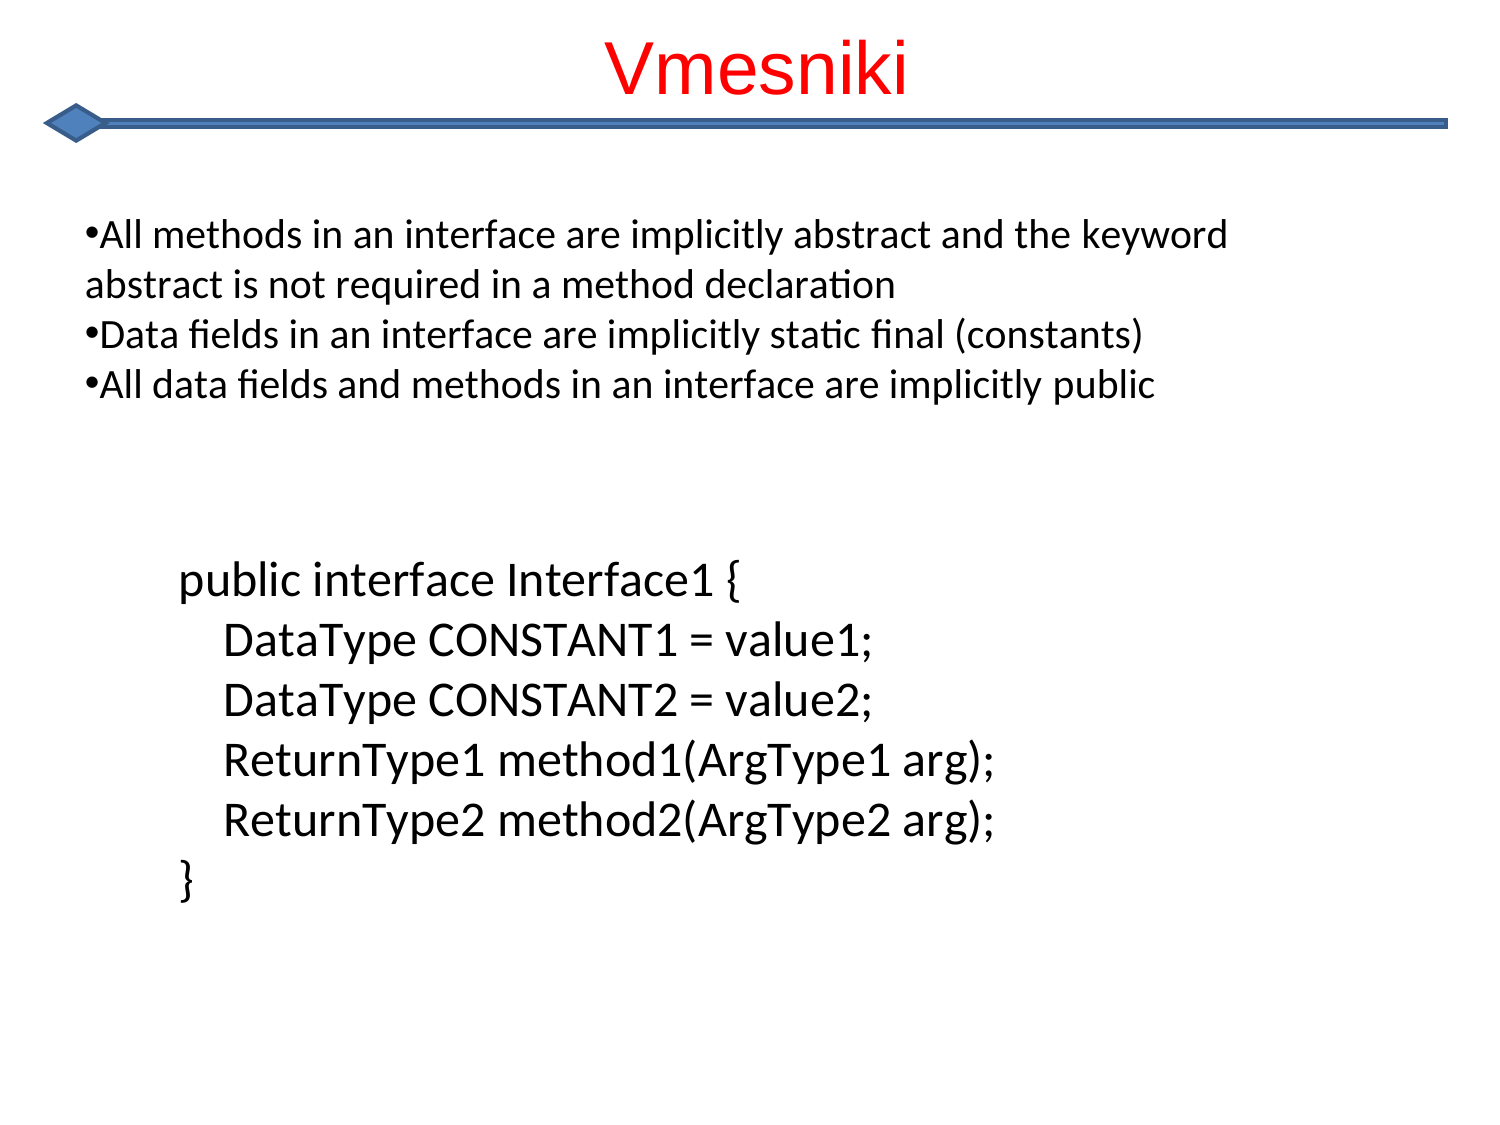

# Vmesniki
All methods in an interface are implicitly abstract and the keyword abstract is not required in a method declaration
Data fields in an interface are implicitly static final (constants)
All data fields and methods in an interface are implicitly public
public interface Interface1 {
 DataType CONSTANT1 = value1;
 DataType CONSTANT2 = value2;
 ReturnType1 method1(ArgType1 arg);
 ReturnType2 method2(ArgType2 arg);
}